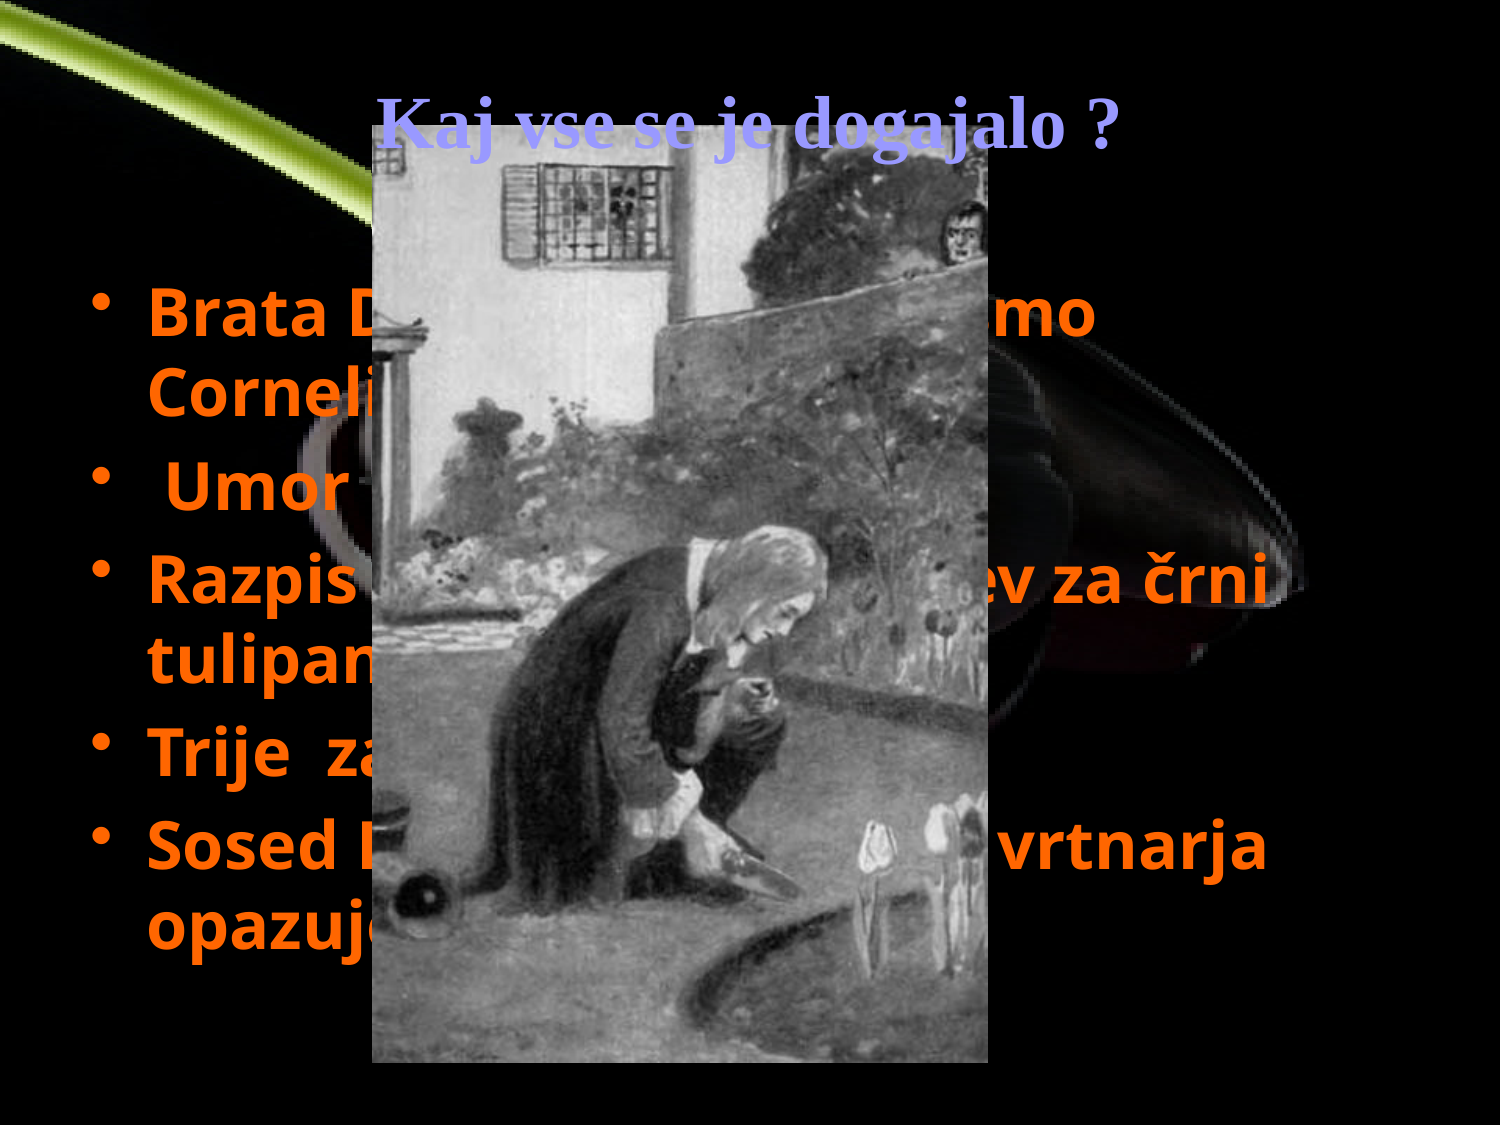

#
Kaj vse se je dogajalo ?
Brata De Witt pošljeta pismo Corneliusu
 Umor bratov
Razpis 100.000 goldinarjev za črni tulipan brez napake
Trije zaplodki
Sosed Bokstel uspešnega vrtnarja opazuje